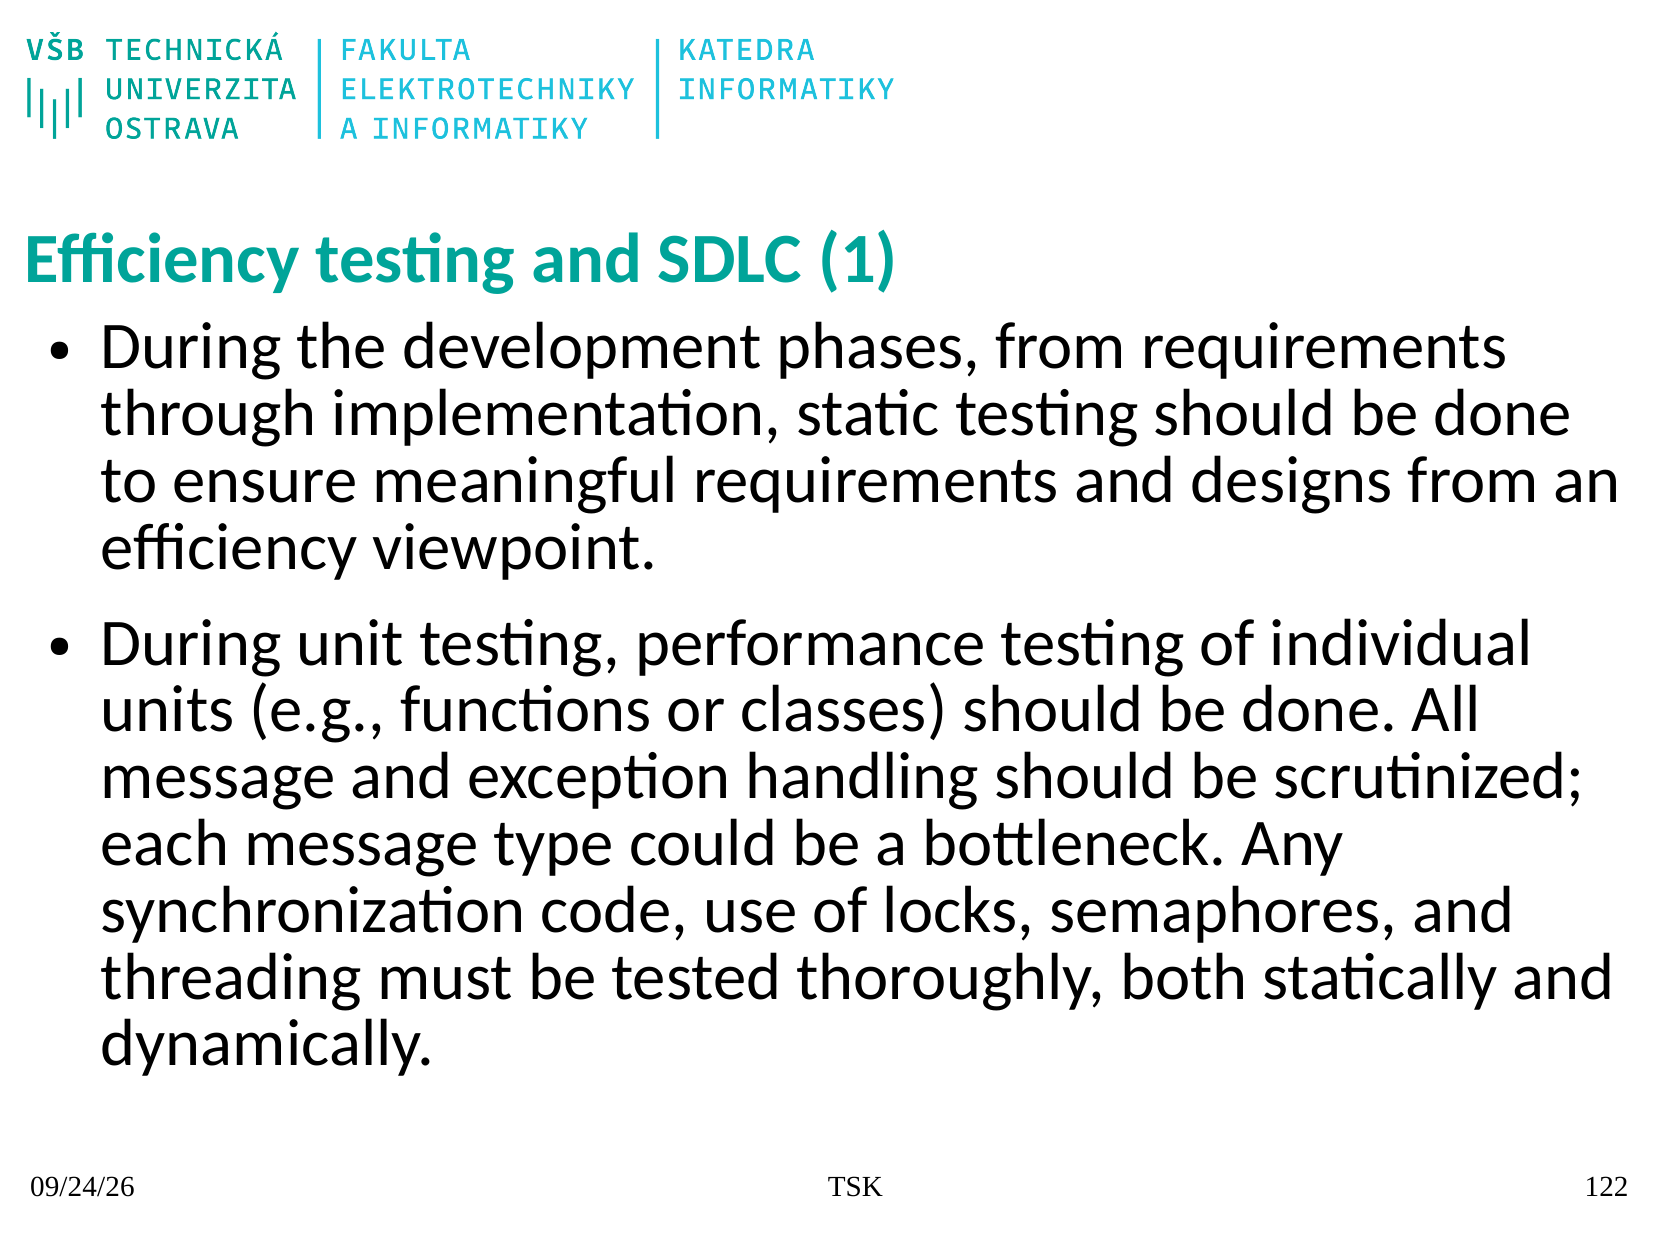

# Efficiency testing and SDLC (1)
During the development phases, from requirements through implementation, static testing should be done to ensure meaningful requirements and designs from an efficiency viewpoint.
During unit testing, performance testing of individual units (e.g., functions or classes) should be done. All message and exception handling should be scrutinized; each message type could be a bottleneck. Any synchronization code, use of locks, semaphores, and threading must be tested thoroughly, both statically and dynamically.
TSK
122